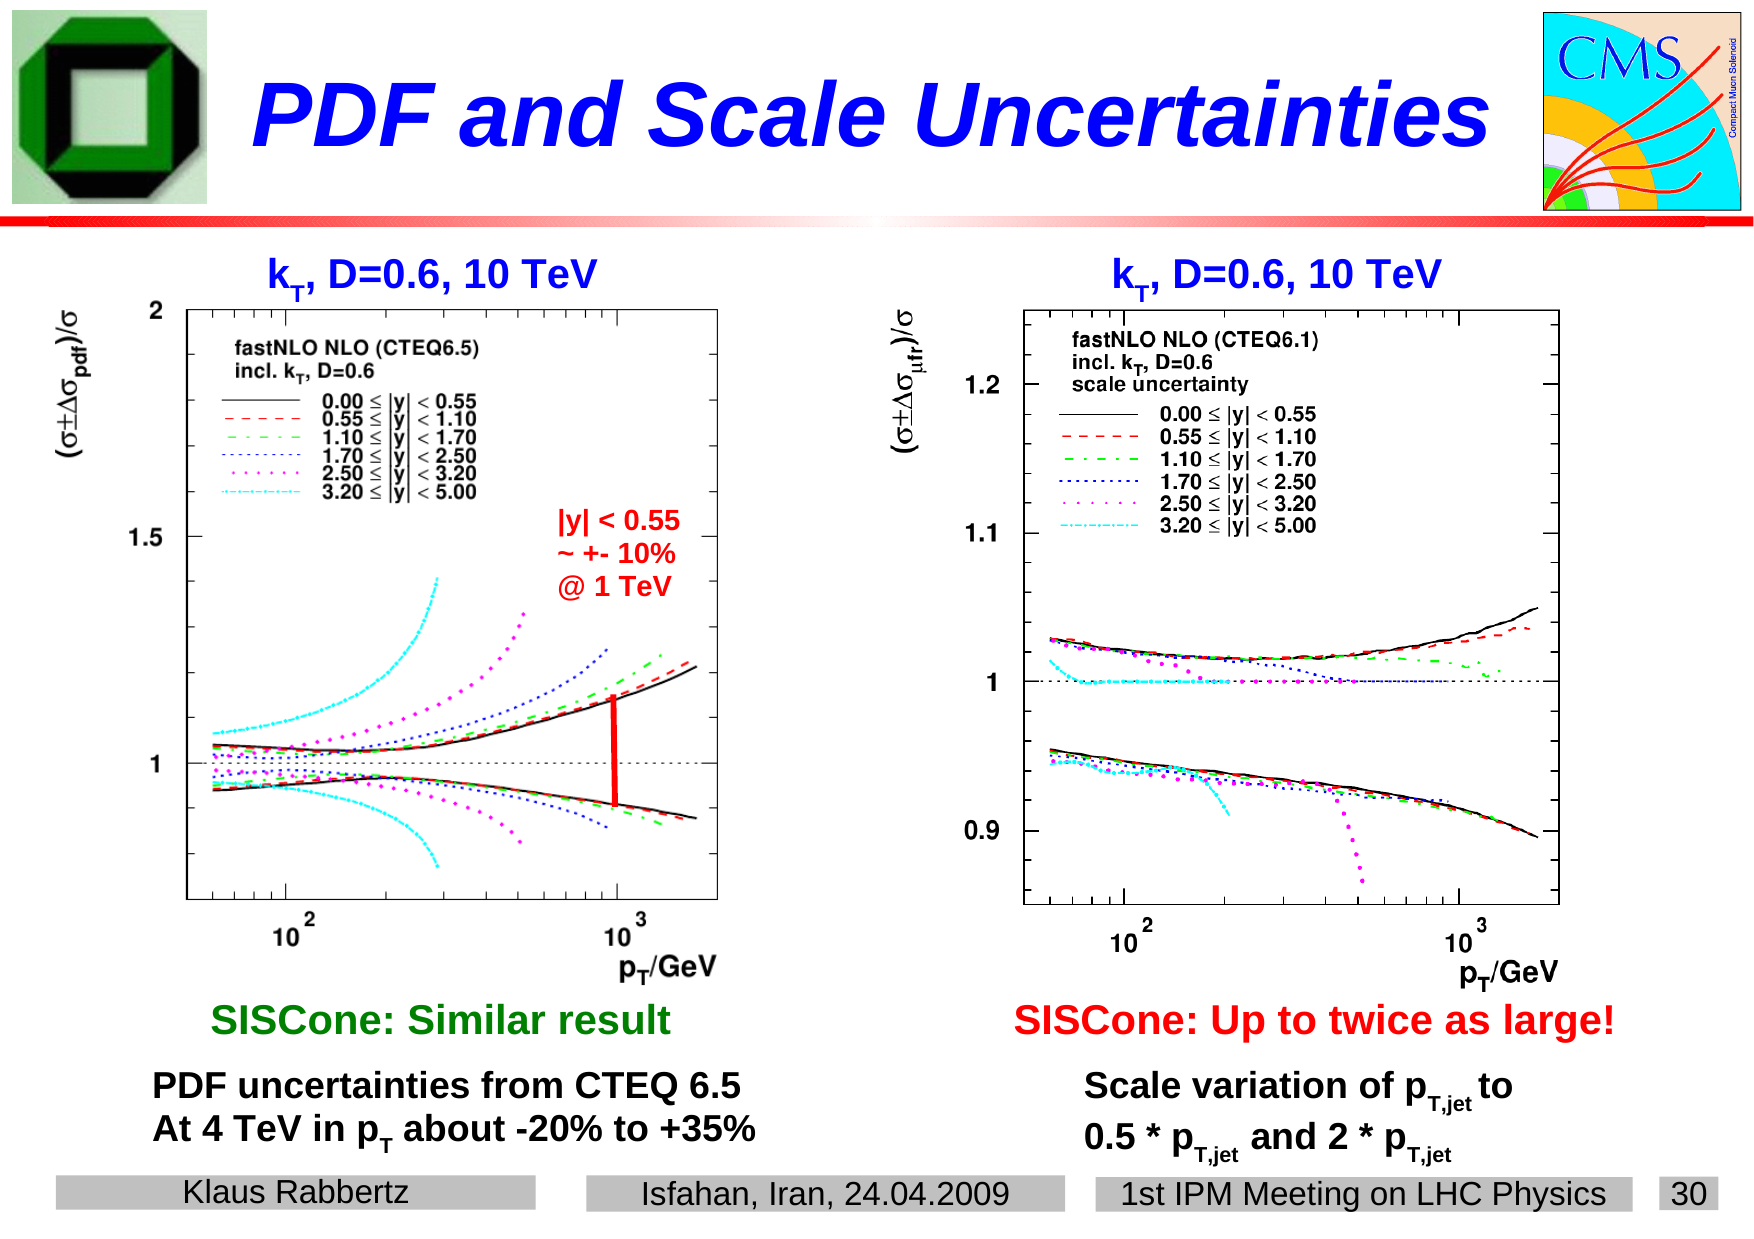

# PDF and Scale Uncertainties
kT, D=0.6, 10 TeV
kT, D=0.6, 10 TeV
|y| < 0.55
~ +- 10%
@ 1 TeV
SISCone: Similar result
SISCone: Up to twice as large!
PDF uncertainties from CTEQ 6.5
At 4 TeV in pT about -20% to +35%
Scale variation of pT,jet to
0.5 * pT,jet and 2 * pT,jet